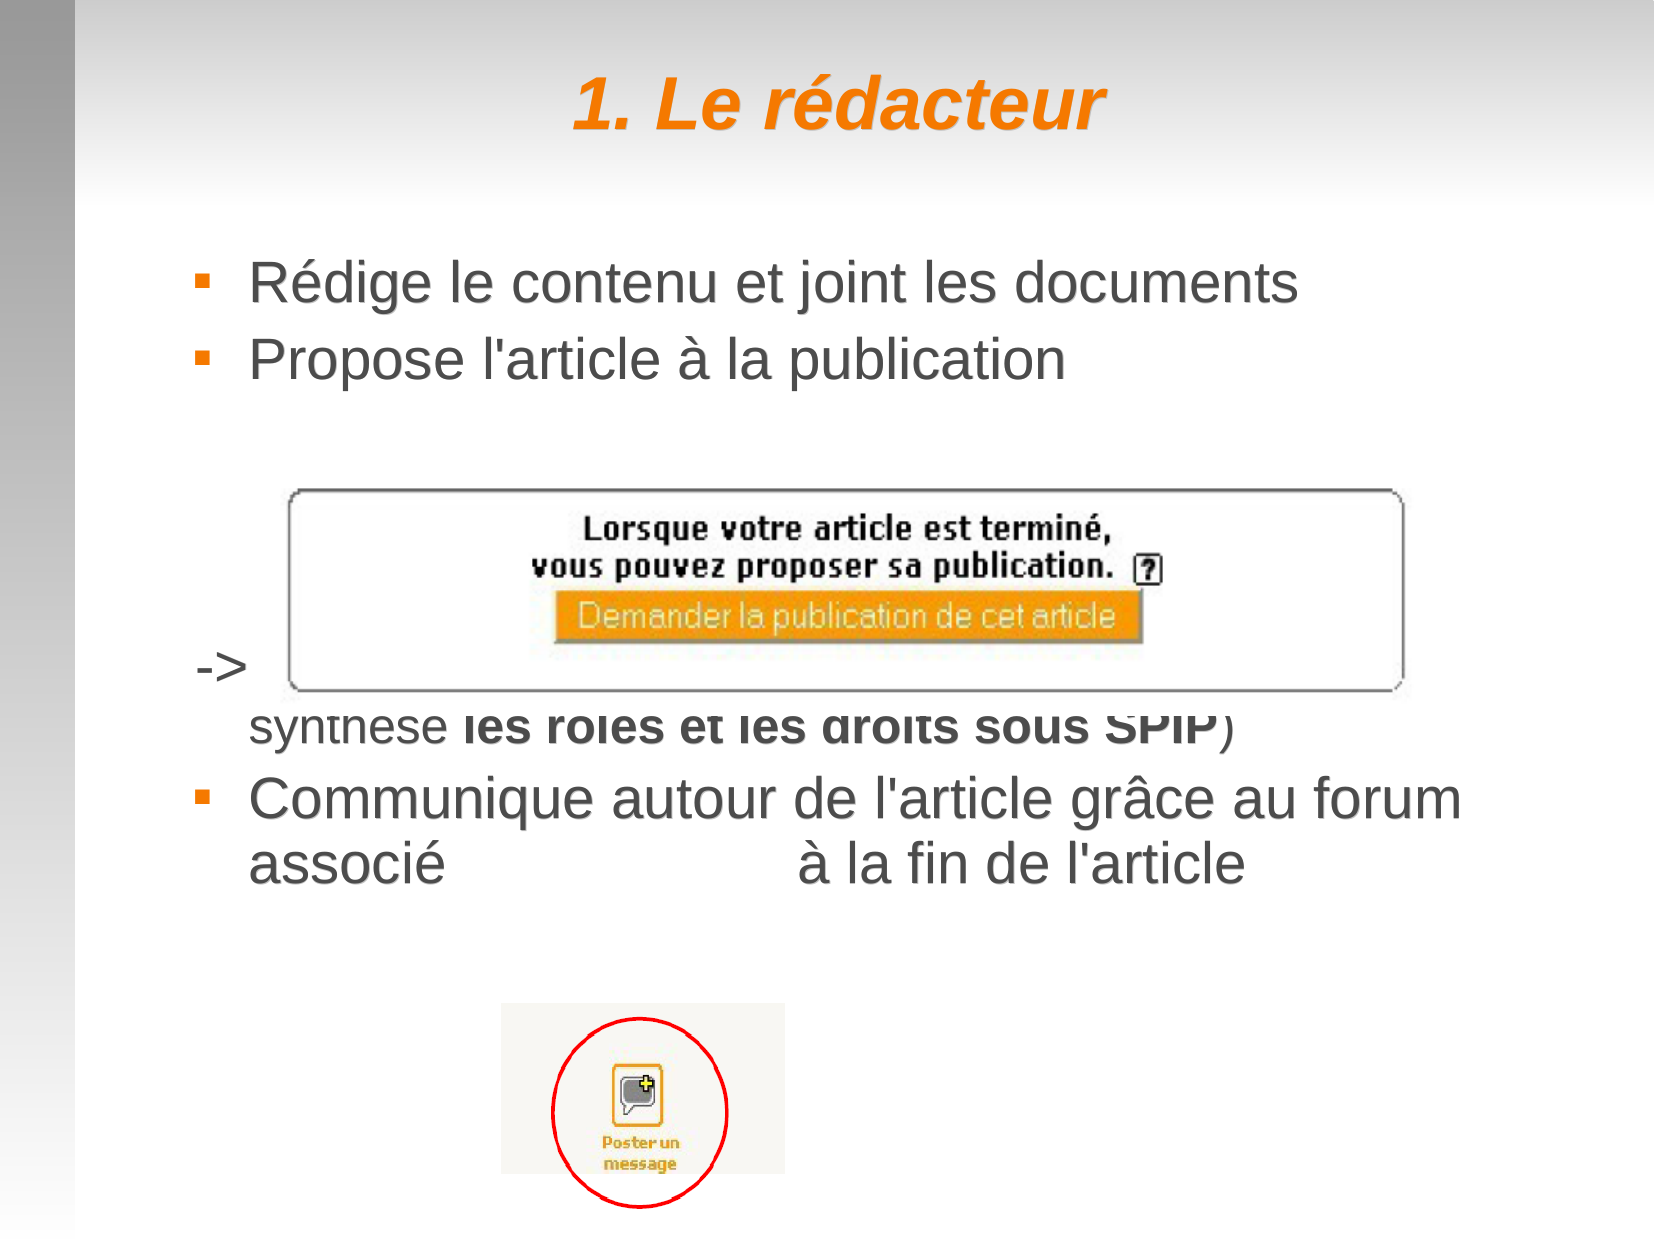

# 1. Le rédacteur
Rédige le contenu et joint les documents
Propose l'article à la publication
-> l'article est visible par tous les auteurs (voir la synthèse les rôles et les droits sous SPIP)
Communique autour de l'article grâce au forum associé					 à la fin de l'article